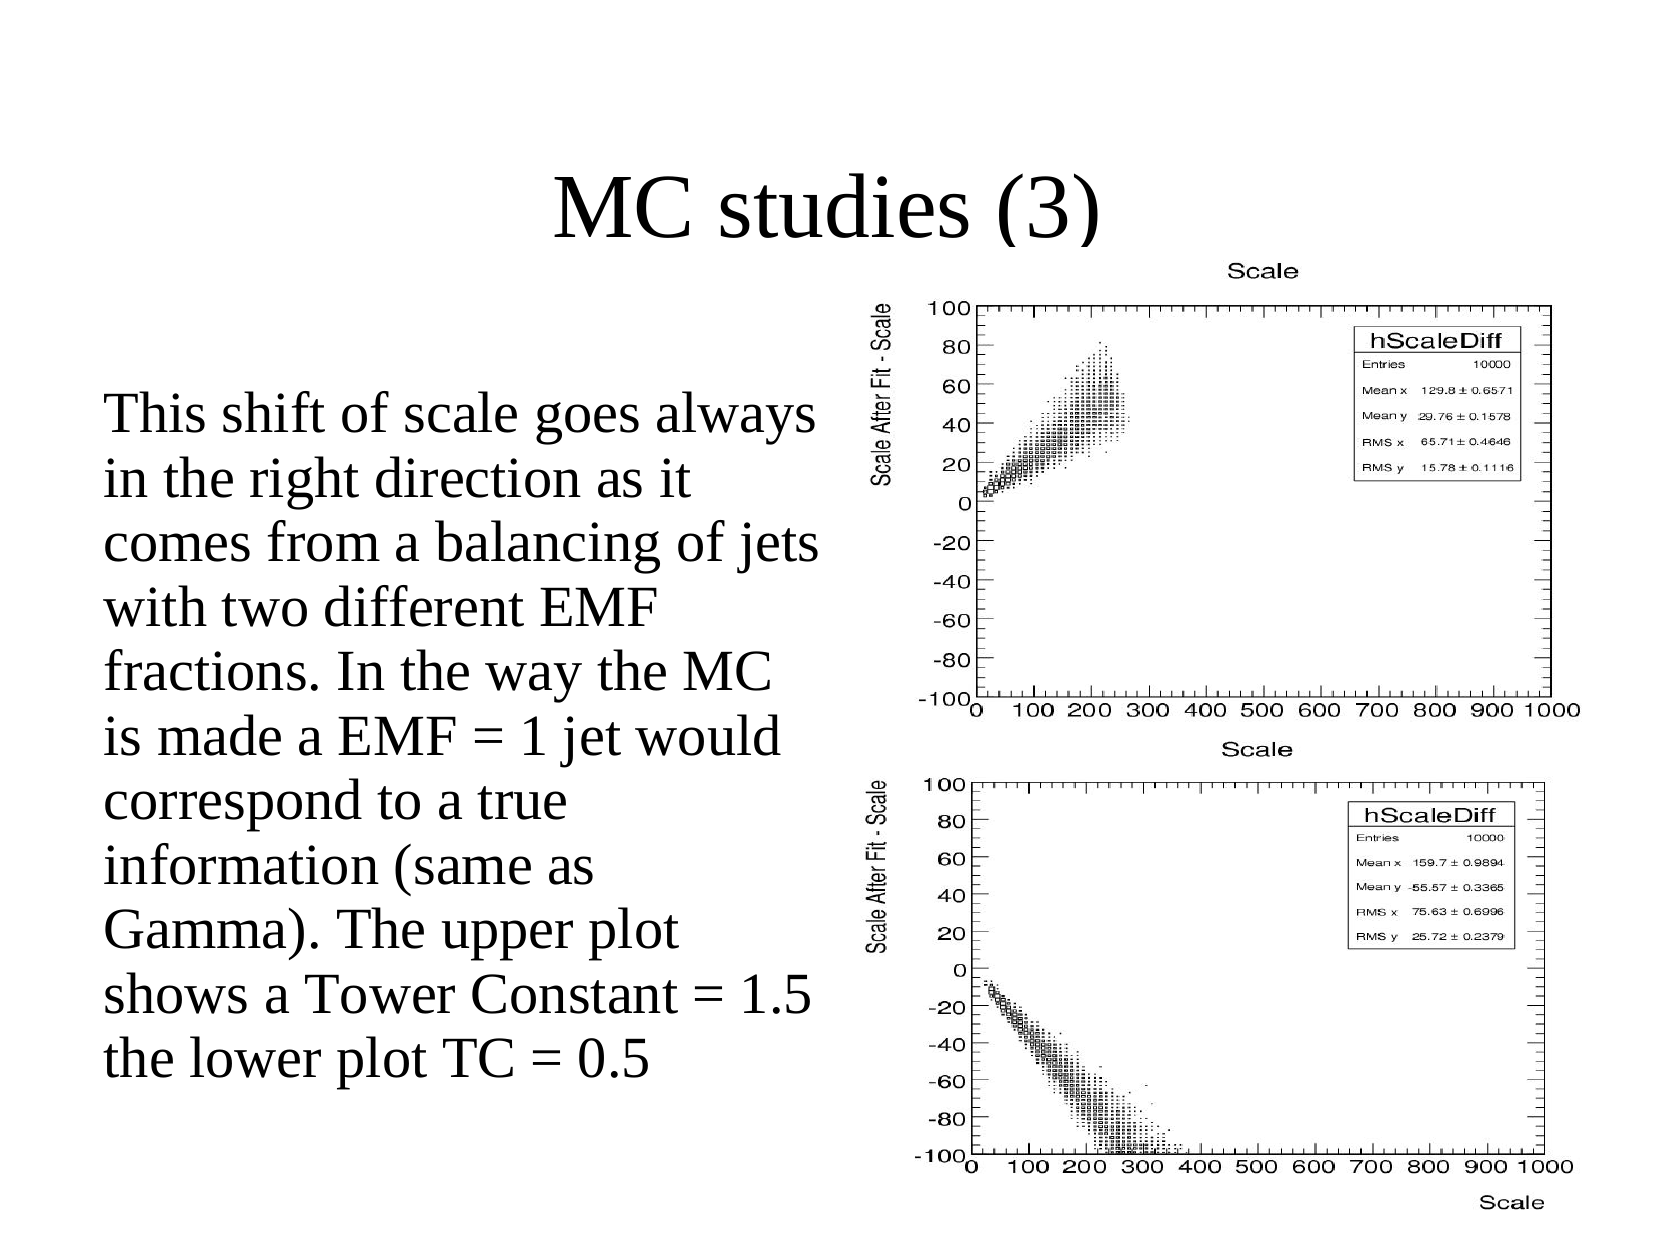

# MC studies (3)
This shift of scale goes always in the right direction as it comes from a balancing of jets with two different EMF fractions. In the way the MC is made a EMF = 1 jet would correspond to a true information (same as Gamma). The upper plot shows a Tower Constant = 1.5 the lower plot TC = 0.5